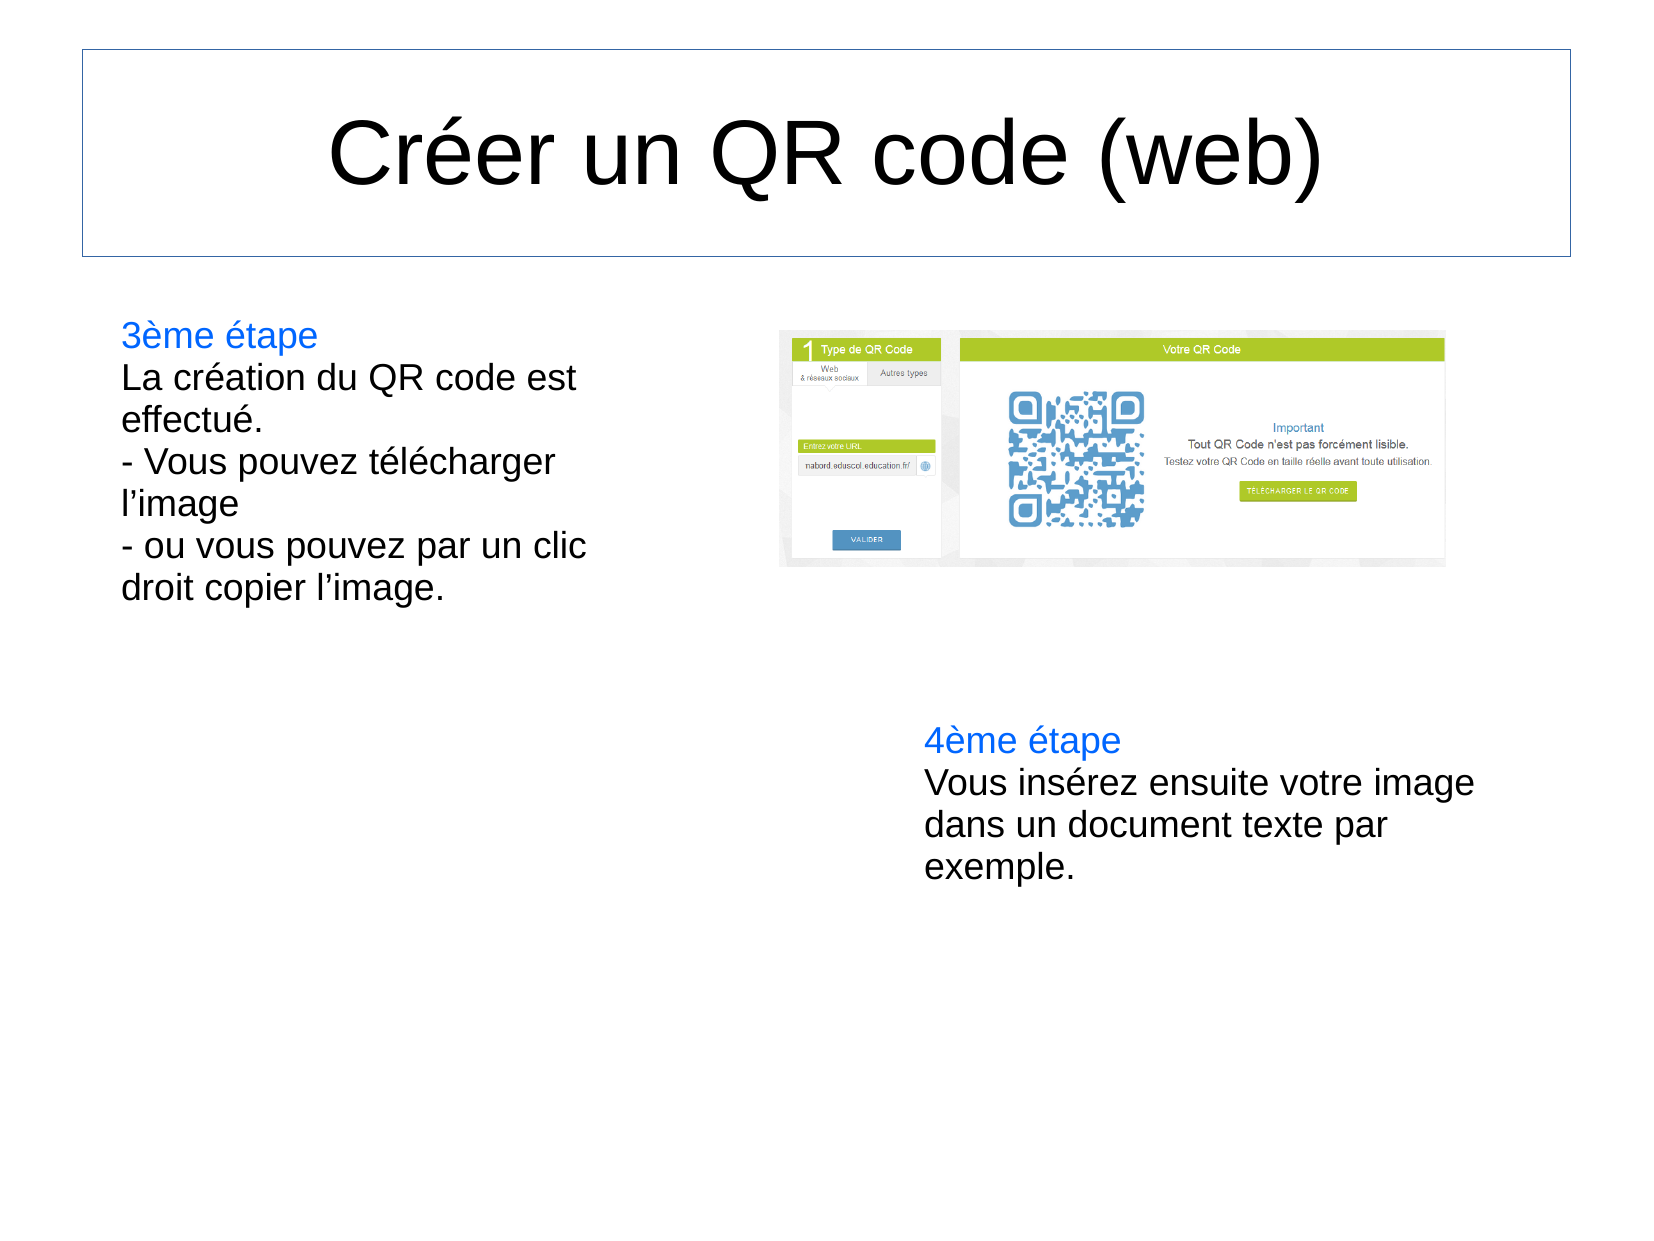

# Créer un QR code (web)
3ème étape
La création du QR code est effectué.
- Vous pouvez télécharger l’image
- ou vous pouvez par un clic droit copier l’image.
4ème étape
Vous insérez ensuite votre image dans un document texte par exemple.